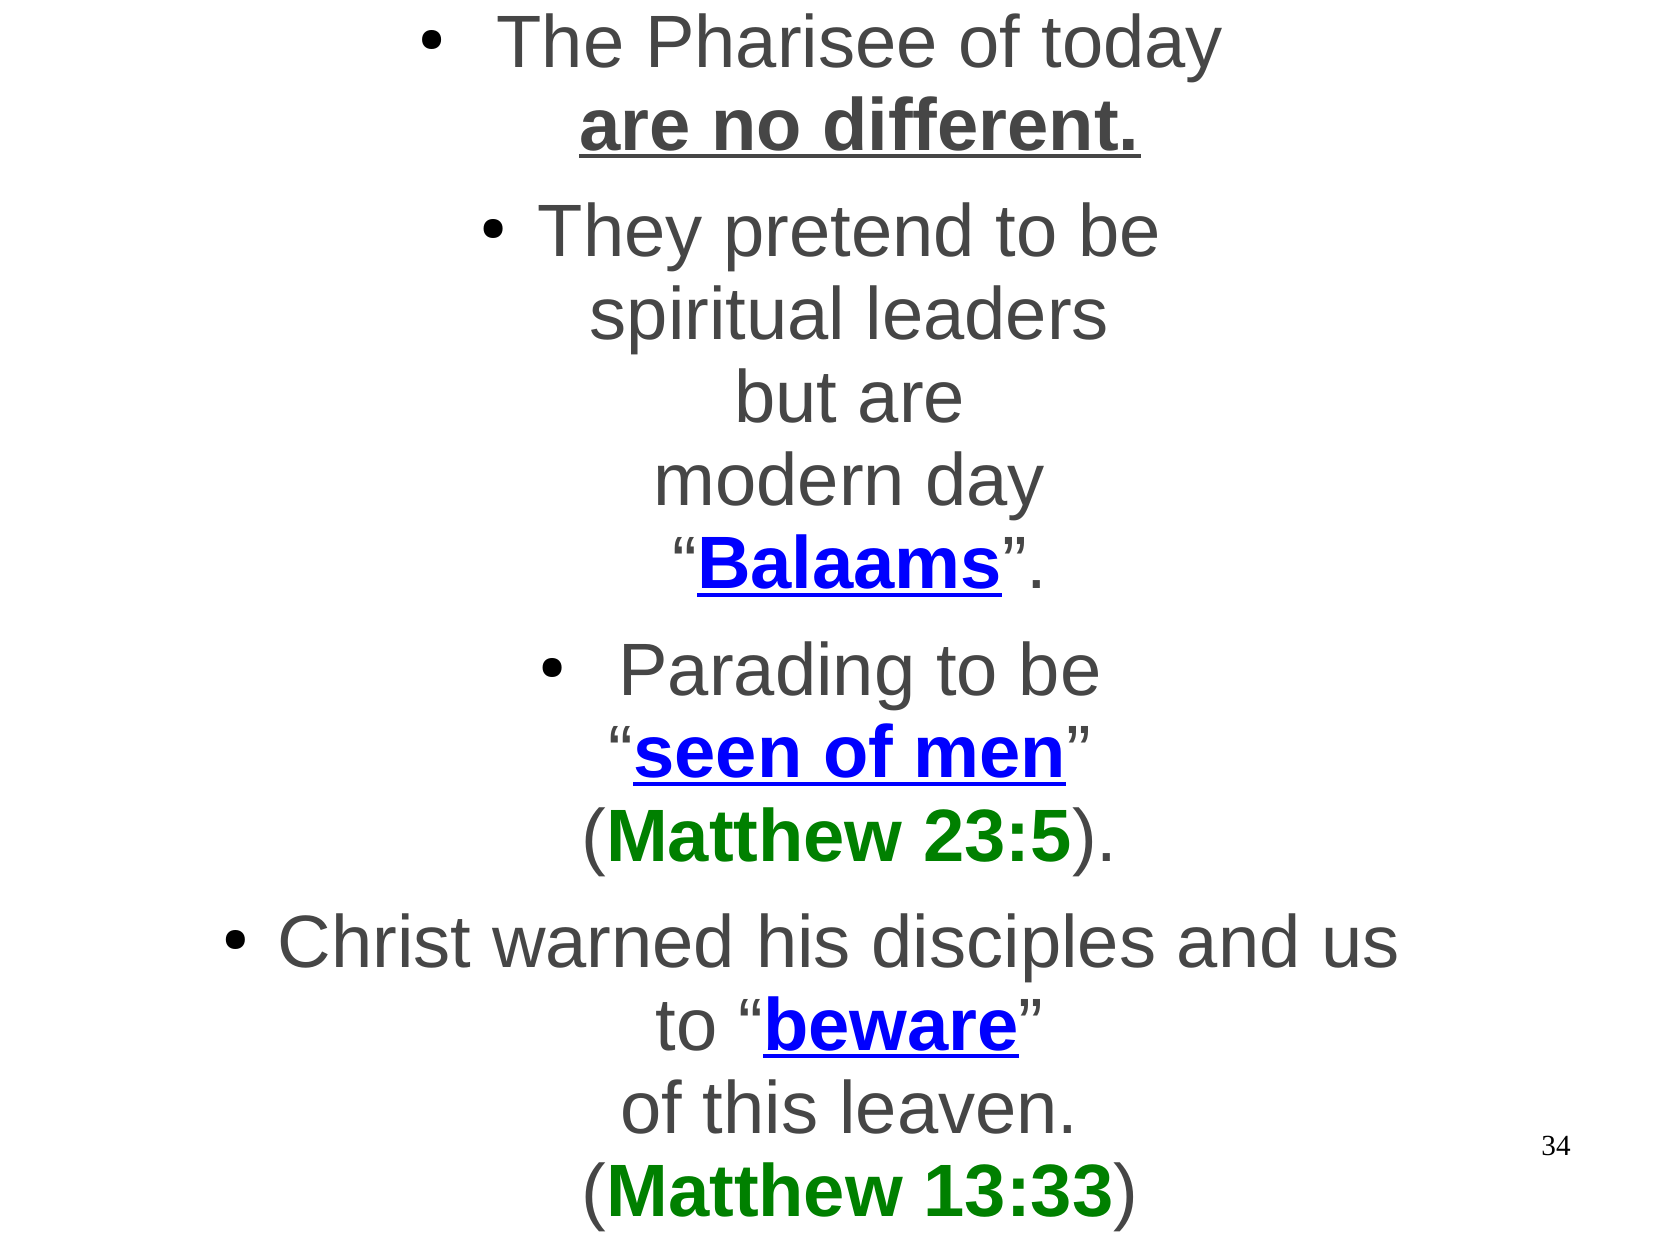

# The Pharisee of today are no different.
They pretend to be
spiritual leaders
but are
modern day
“Balaams”.
 Parading to be
“seen of men”
(Matthew 23:5).
Christ warned his disciples and us
to “beware”
of this leaven.
(Matthew 13:33)
34